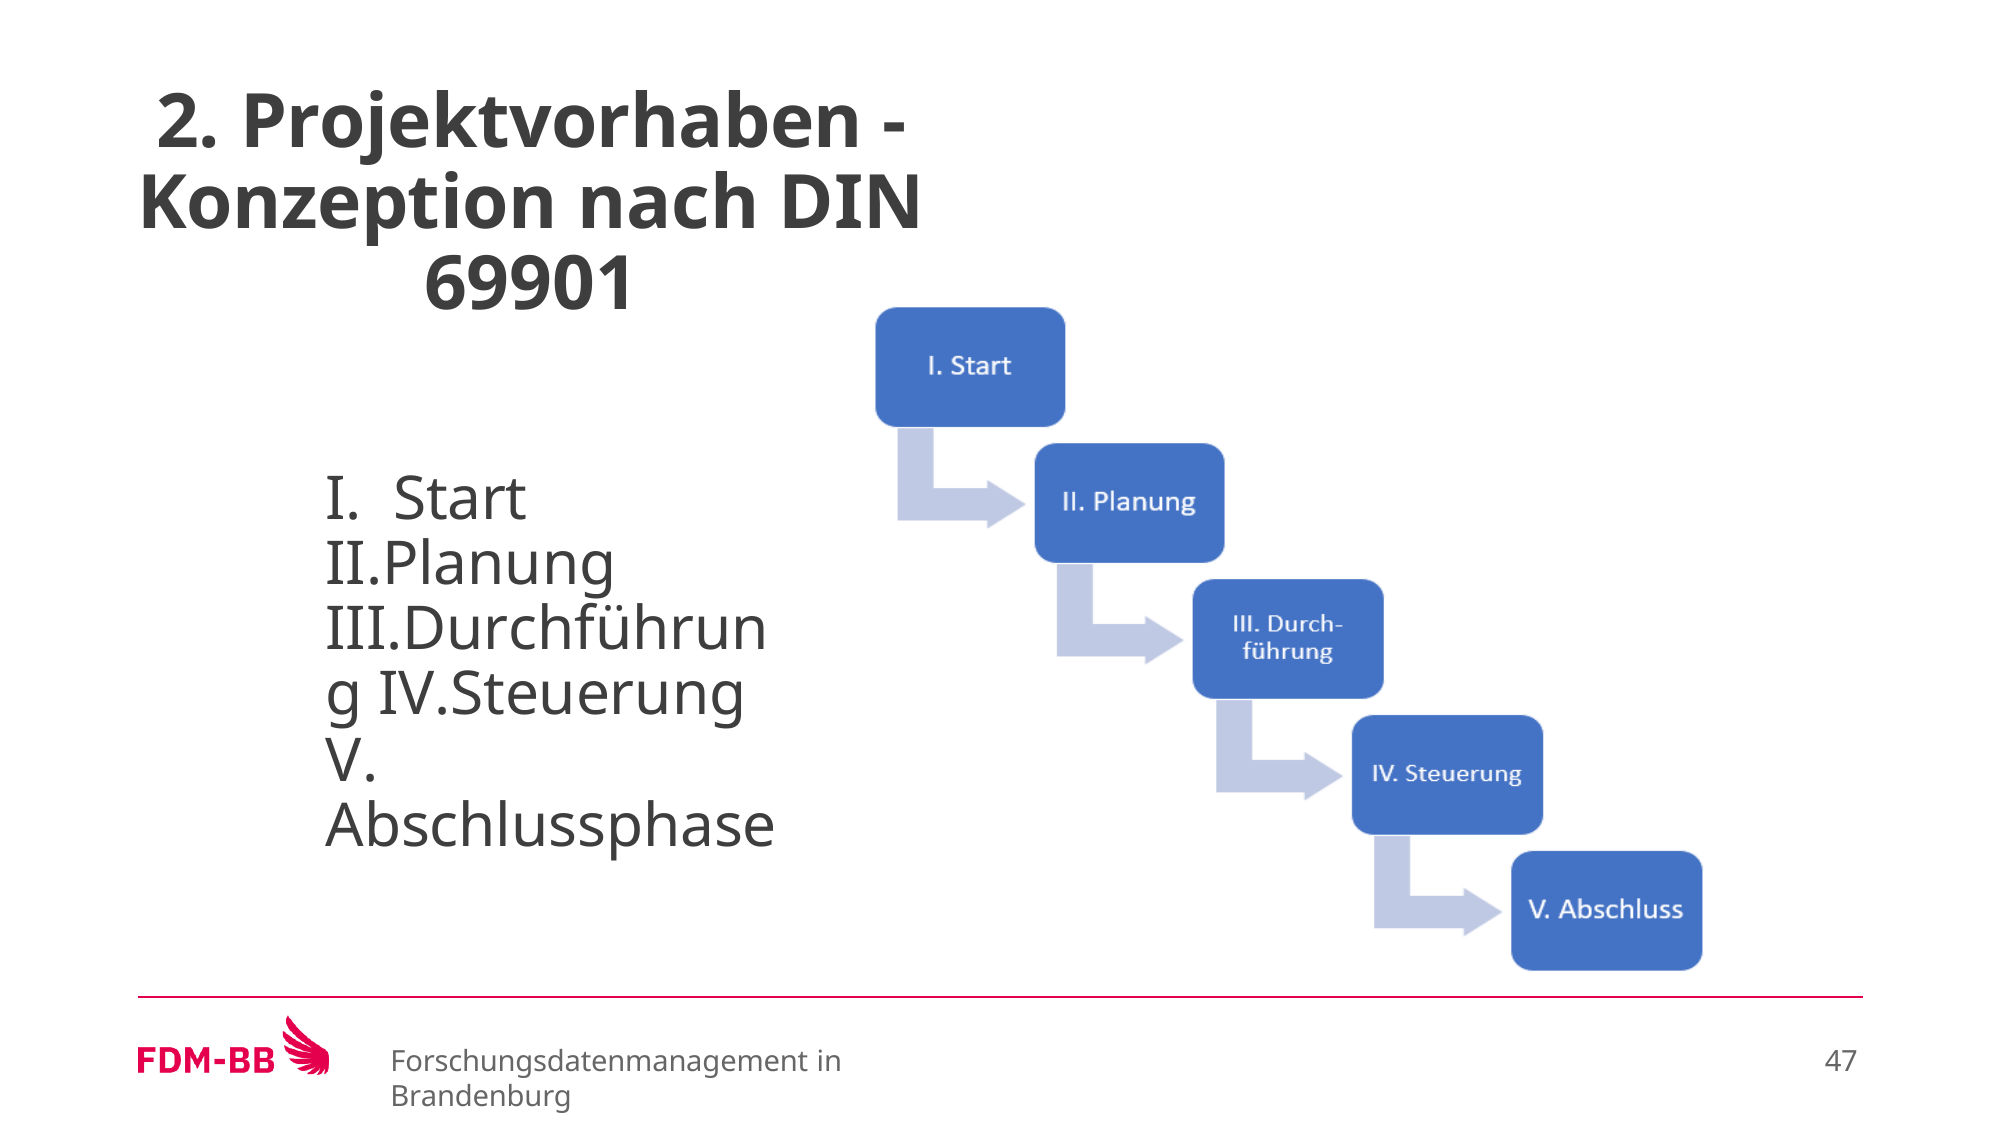

# 2. Projektvorhaben - Konzeption nach DIN 69901
I.	Start II.Planung III.Durchführung IV.Steuerung
V. Abschlussphase
Forschungsdatenmanagement in Brandenburg
47